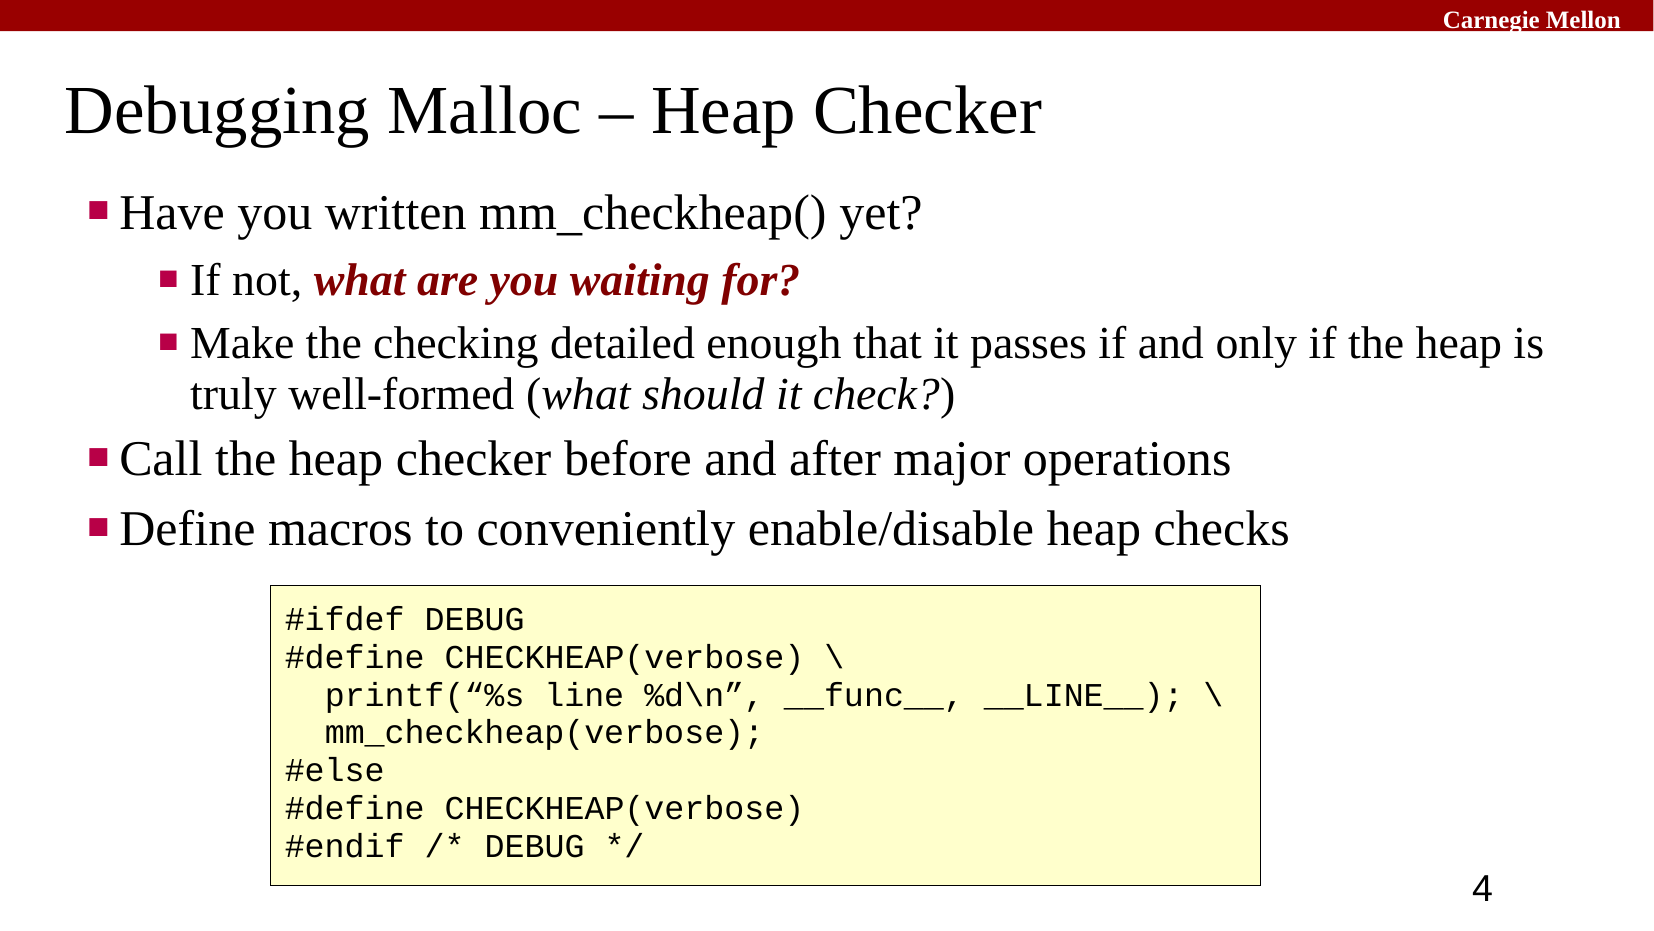

# Debugging Malloc – Heap Checker
Have you written mm_checkheap() yet?
If not, what are you waiting for?
Make the checking detailed enough that it passes if and only if the heap is truly well-formed (what should it check?)
Call the heap checker before and after major operations
Define macros to conveniently enable/disable heap checks
#ifdef DEBUG
#define CHECKHEAP(verbose) \
 printf(“%s line %d\n”, __func__, __LINE__); \
 mm_checkheap(verbose);
#else
#define CHECKHEAP(verbose)
#endif /* DEBUG */